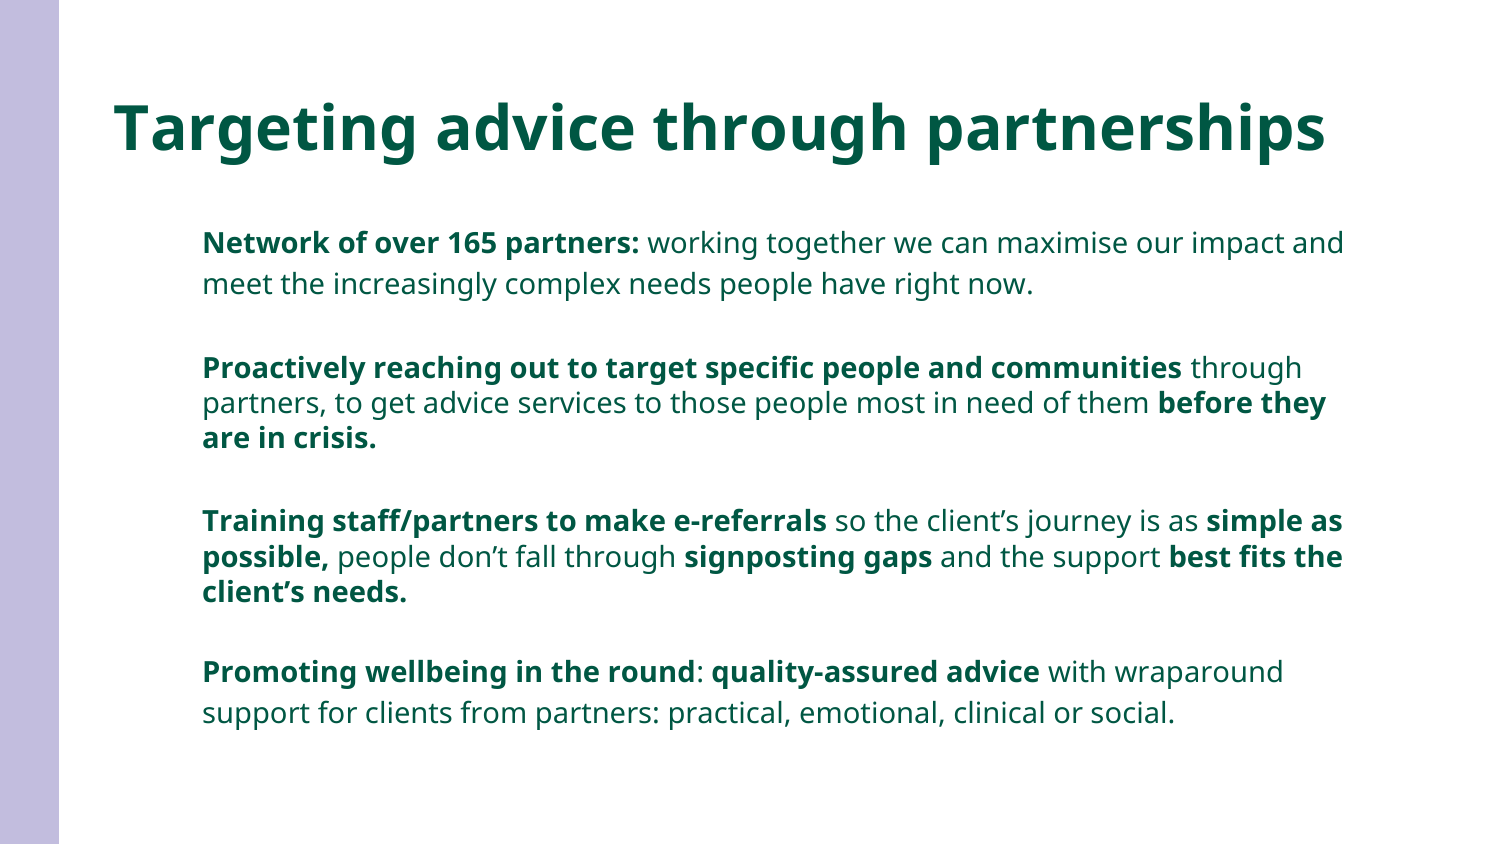

Targeting advice through partnerships
# Network of over 165 partners: working together we can maximise our impact and meet the increasingly complex needs people have right now.
Proactively reaching out to target specific people and communities through partners, to get advice services to those people most in need of them before they are in crisis.
Training staff/partners to make e-referrals so the client’s journey is as simple as possible, people don’t fall through signposting gaps and the support best fits the client’s needs.
Promoting wellbeing in the round: quality-assured advice with wraparound support for clients from partners: practical, emotional, clinical or social.